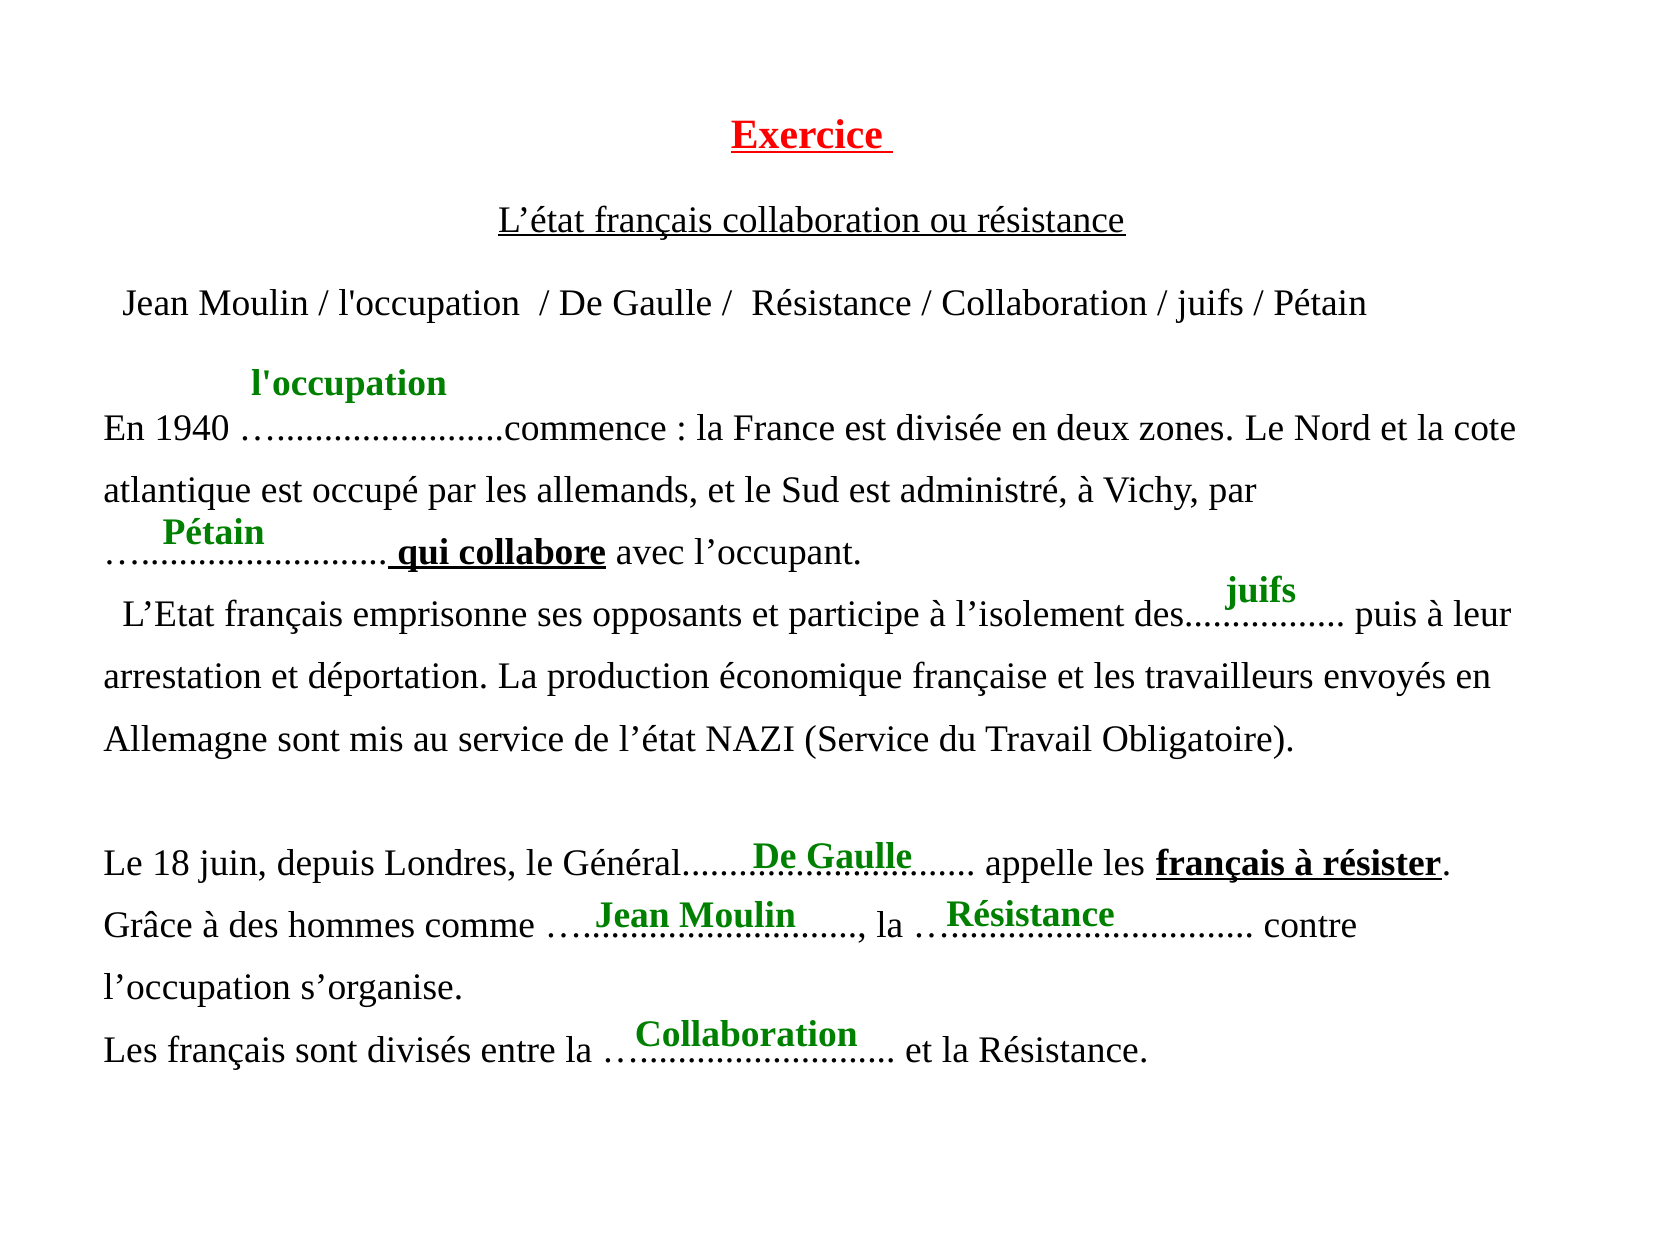

Exercice
L’état français collaboration ou résistance
  Jean Moulin / l'occupation / De Gaulle / Résistance / Collaboration / juifs / Pétain
En 1940 …........................commence : la France est divisée en deux zones. Le Nord et la cote atlantique est occupé par les allemands, et le Sud est administré, à Vichy, par ….......................... qui collabore avec l’occupant.
  L’Etat français emprisonne ses opposants et participe à l’isolement des................. puis à leur arrestation et déportation. La production économique française et les travailleurs envoyés en Allemagne sont mis au service de l’état NAZI (Service du Travail Obligatoire).
Le 18 juin, depuis Londres, le Général............................... appelle les français à résister.
Grâce à des hommes comme …............................., la …................................ contre l’occupation s’organise.
Les français sont divisés entre la …........................... et la Résistance.
l'occupation
Pétain
juifs
De Gaulle
Résistance
  Jean Moulin
Collaboration